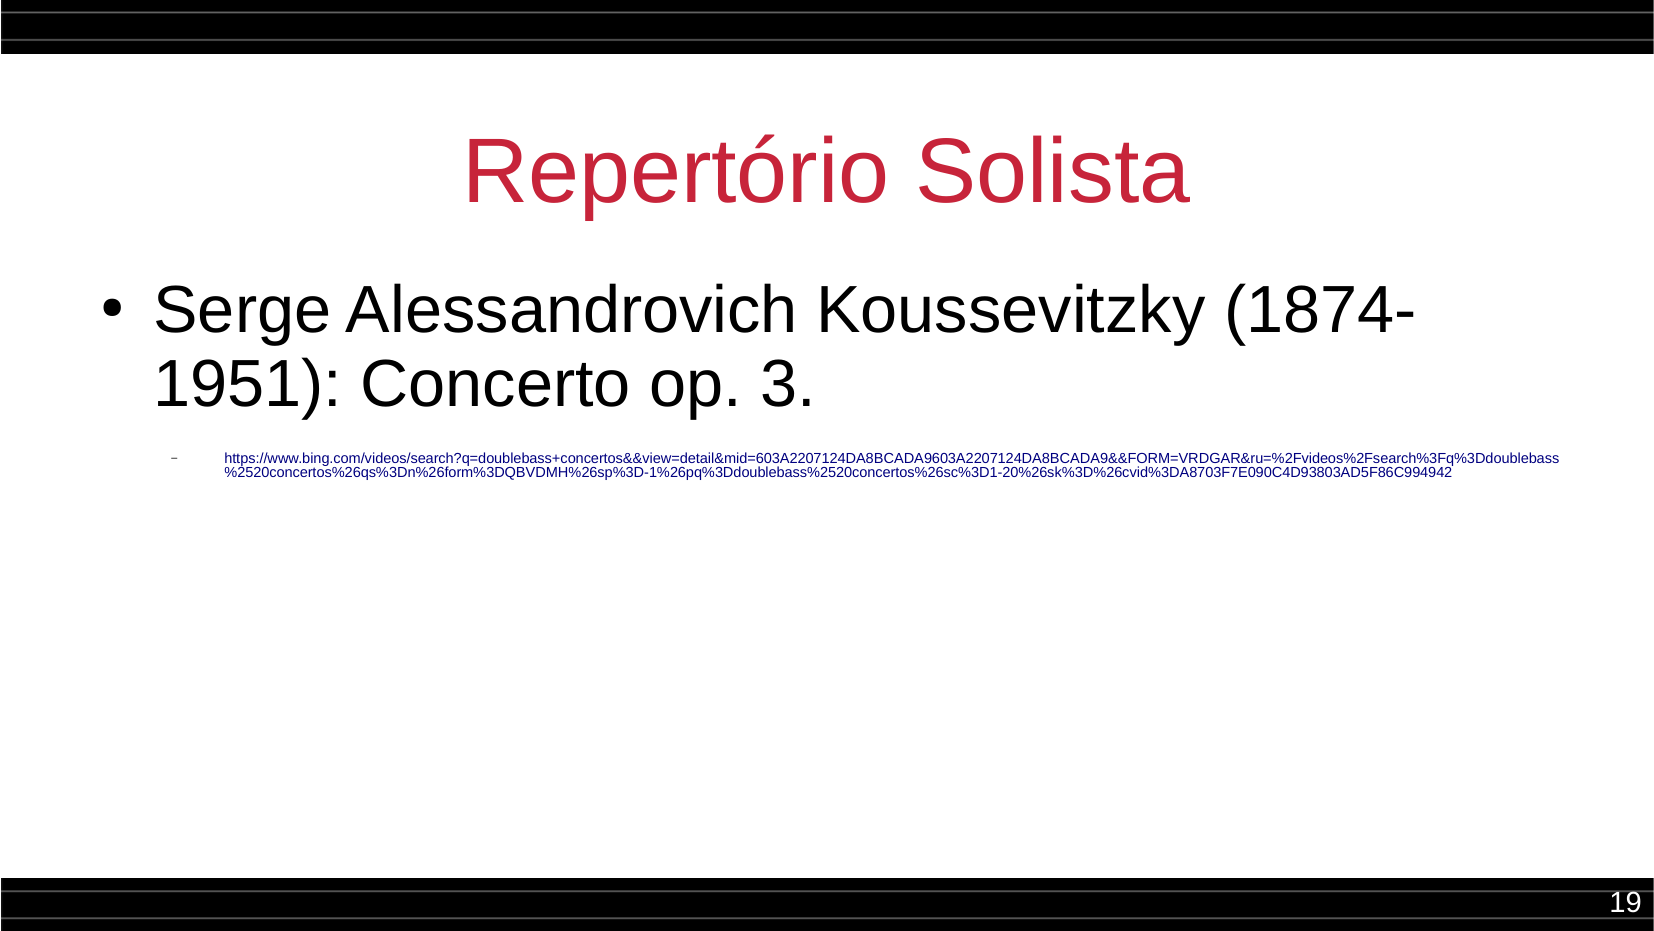

# Repertório Solista
Serge Alessandrovich Koussevitzky (1874-1951): Concerto op. 3.
https://www.bing.com/videos/search?q=doublebass+concertos&&view=detail&mid=603A2207124DA8BCADA9603A2207124DA8BCADA9&&FORM=VRDGAR&ru=%2Fvideos%2Fsearch%3Fq%3Ddoublebass%2520concertos%26qs%3Dn%26form%3DQBVDMH%26sp%3D-1%26pq%3Ddoublebass%2520concertos%26sc%3D1-20%26sk%3D%26cvid%3DA8703F7E090C4D93803AD5F86C994942